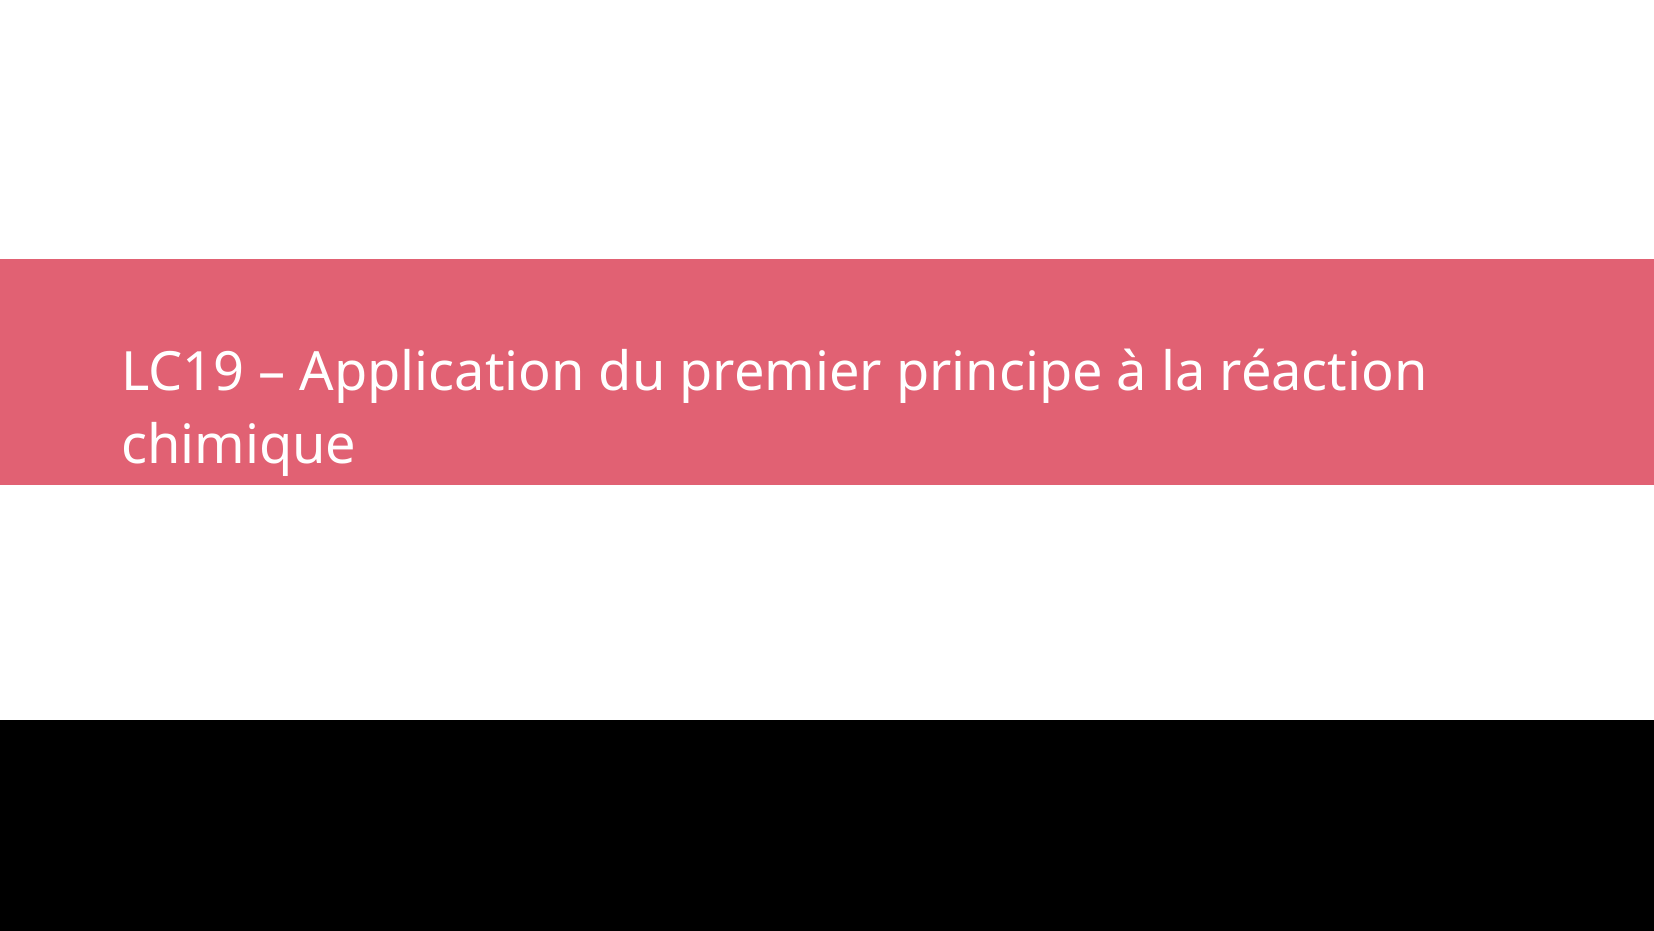

LC19 – Application du premier principe à la réaction chimique